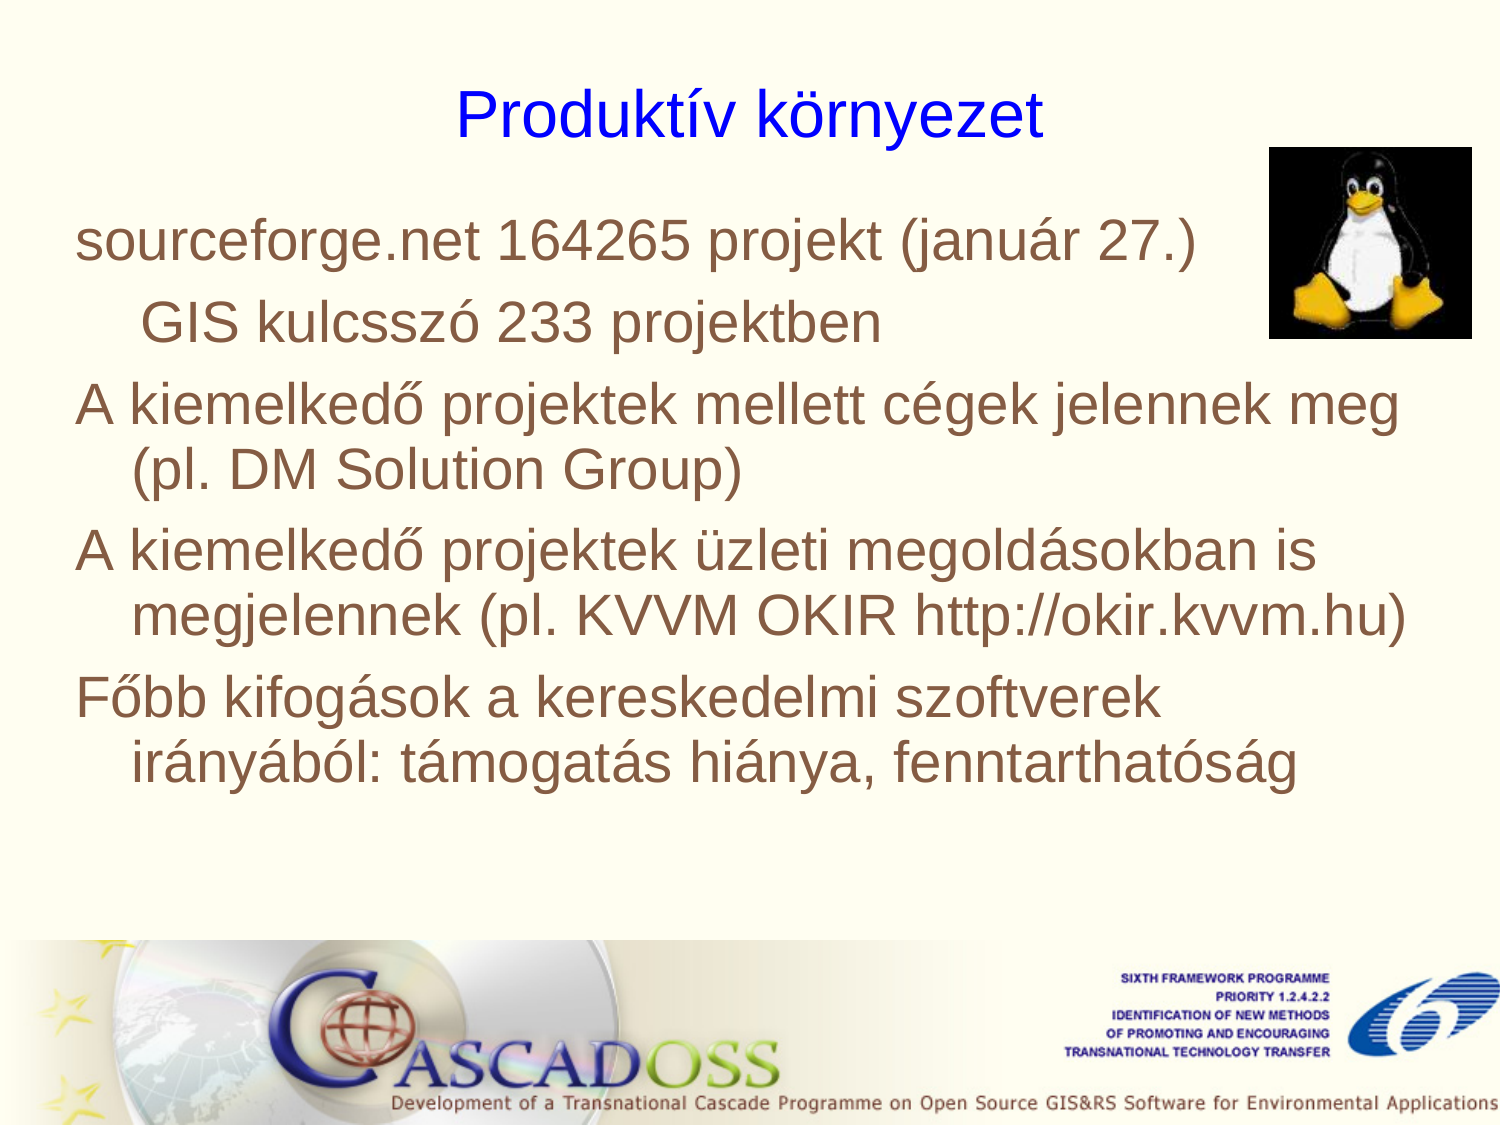

# Produktív környezet
sourceforge.net 164265 projekt (január 27.)
 GIS kulcsszó 233 projektben
A kiemelkedő projektek mellett cégek jelennek meg (pl. DM Solution Group)
A kiemelkedő projektek üzleti megoldásokban is megjelennek (pl. KVVM OKIR http://okir.kvvm.hu)
Főbb kifogások a kereskedelmi szoftverek irányából: támogatás hiánya, fenntarthatóság